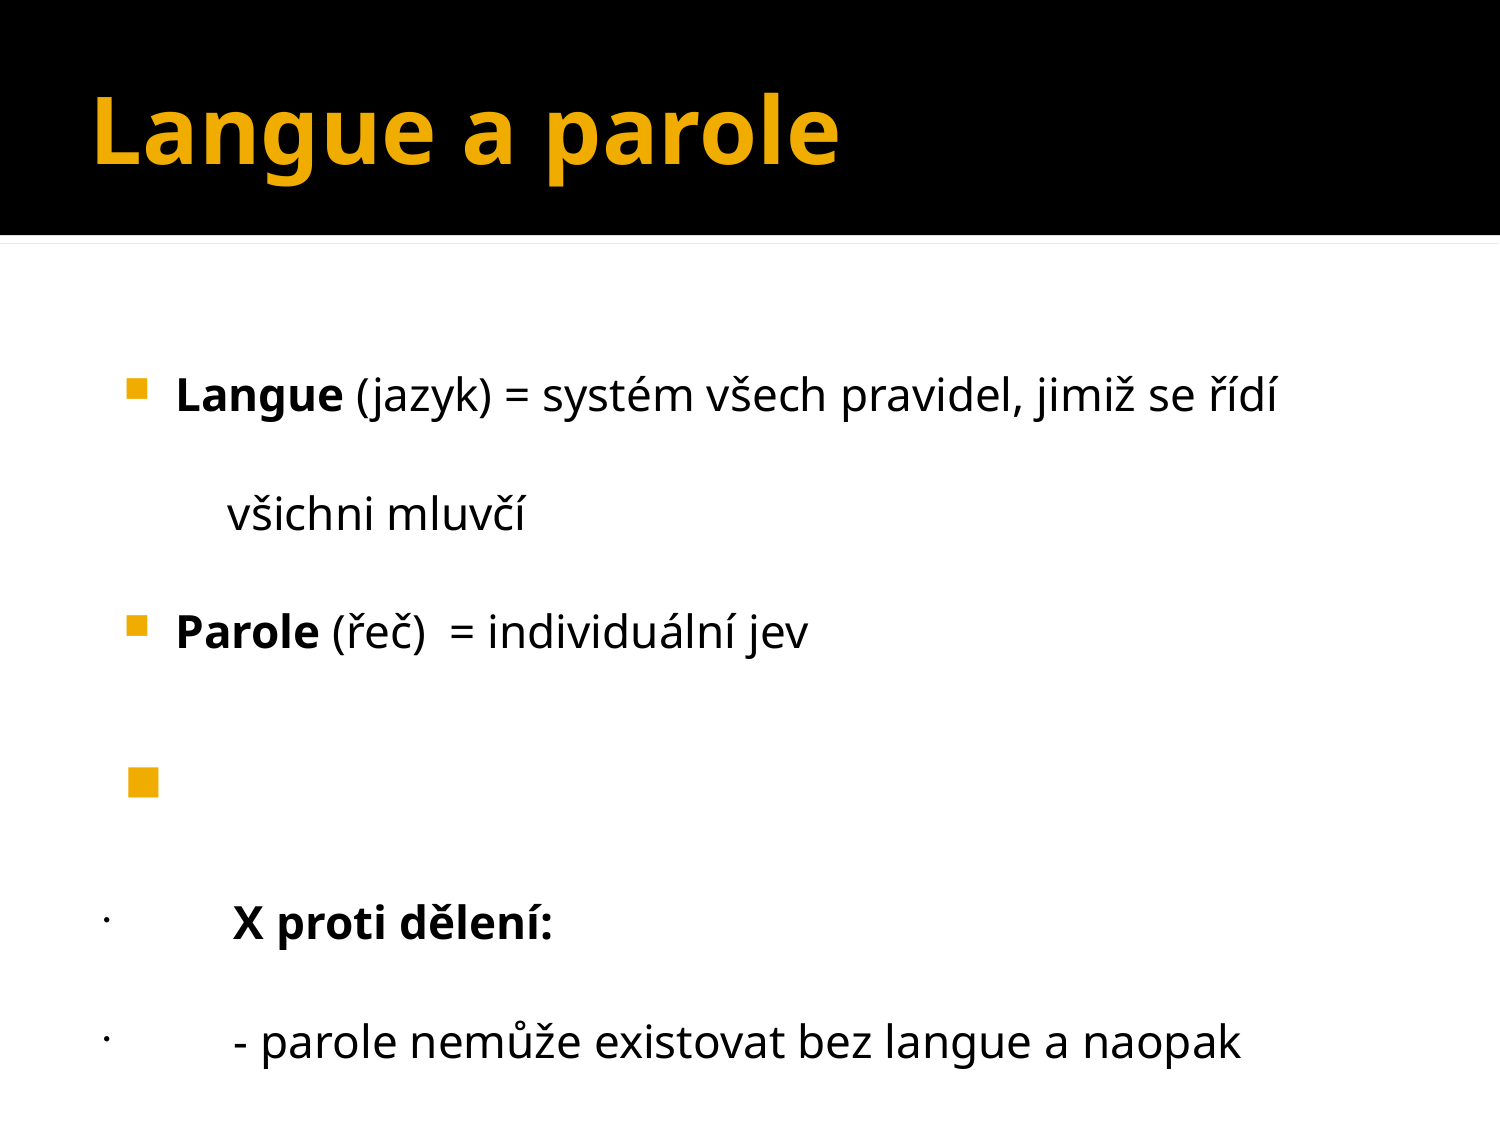

# Langue a parole
Langue (jazyk) = systém všech pravidel, jimiž se řídí všichni mluvčí
Parole (řeč)	= individuální jev
	X proti dělení:
	- parole nemůže existovat bez langue a naopak
	- i langue je abstrakce z konkrétních promluv